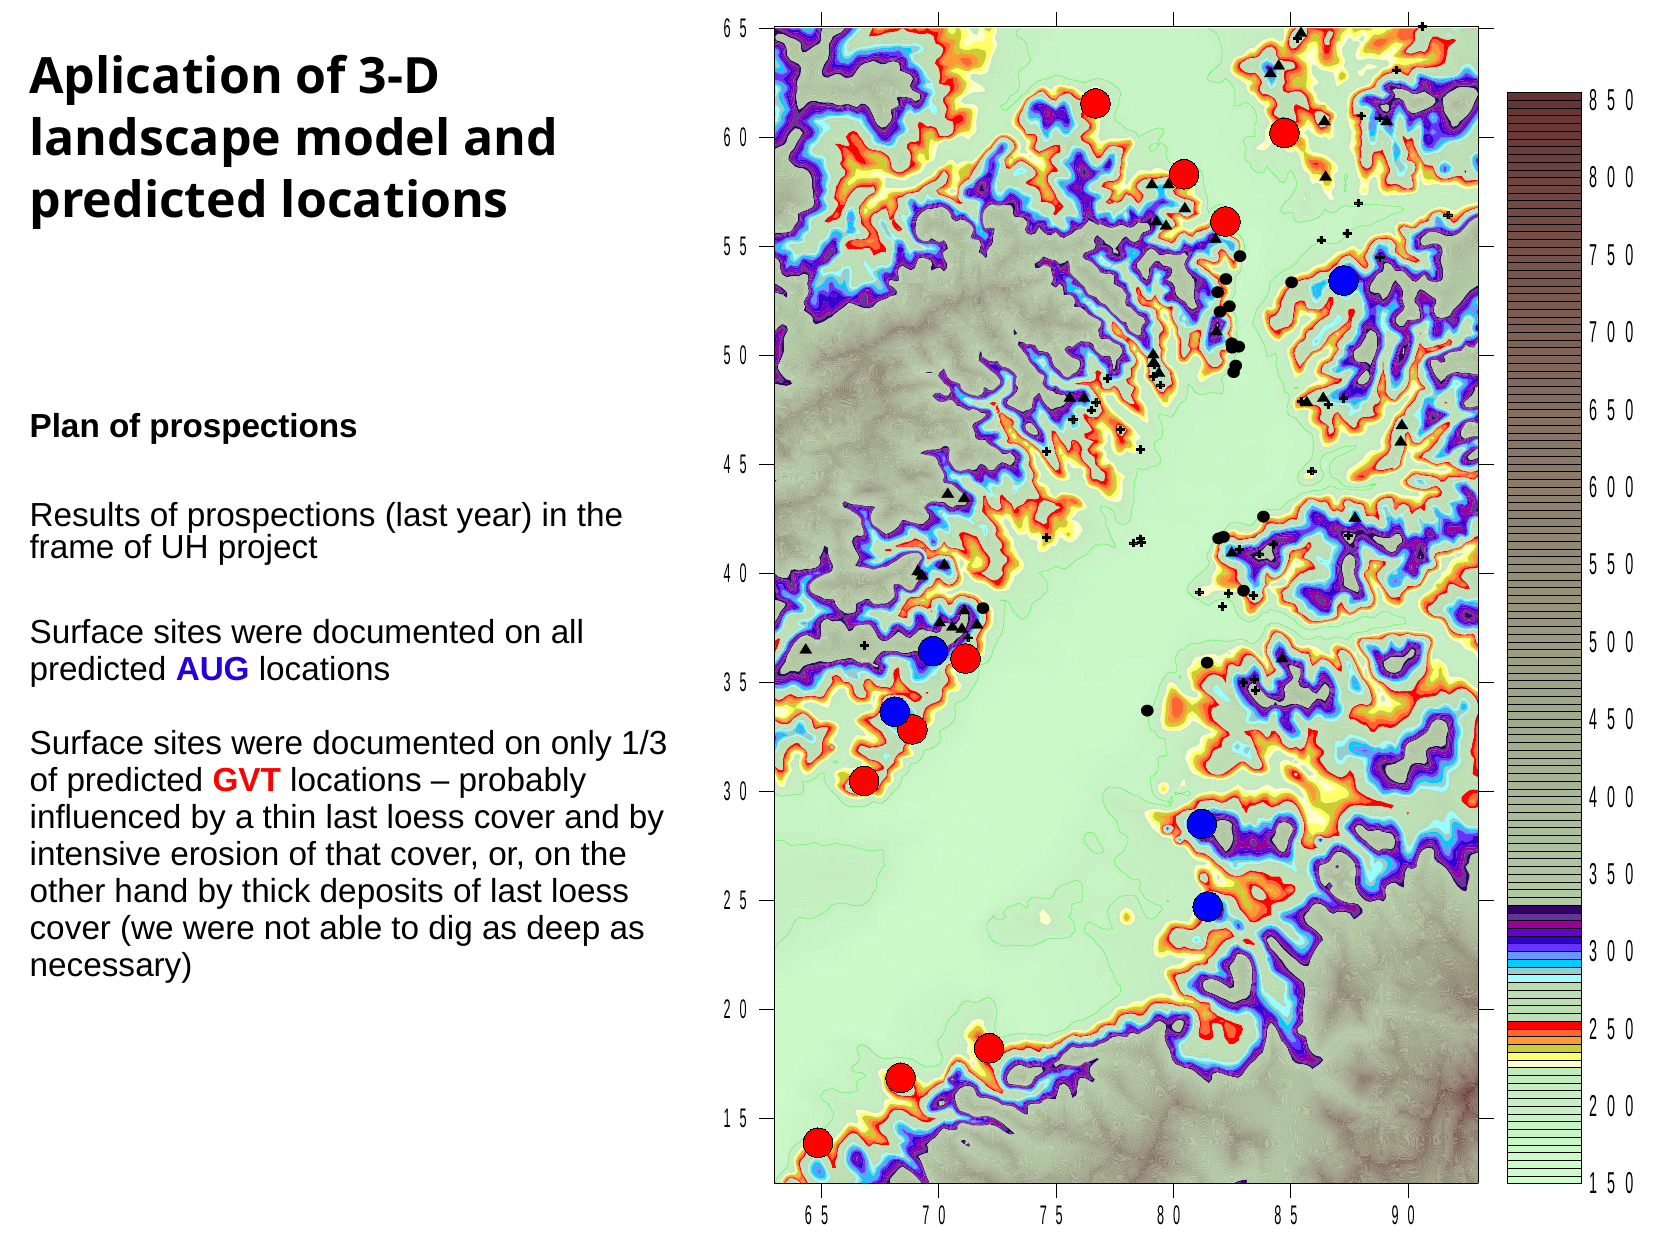

# Aplication of 3-D landscape model and predicted locations
Plan of prospections
Results of prospections (last year) in the frame of UH project
Surface sites were documented on all predicted AUG locations
Surface sites were documented on only 1/3 of predicted GVT locations – probably influenced by a thin last loess cover and by intensive erosion of that cover, or, on the other hand by thick deposits of last loess cover (we were not able to dig as deep as necessary)